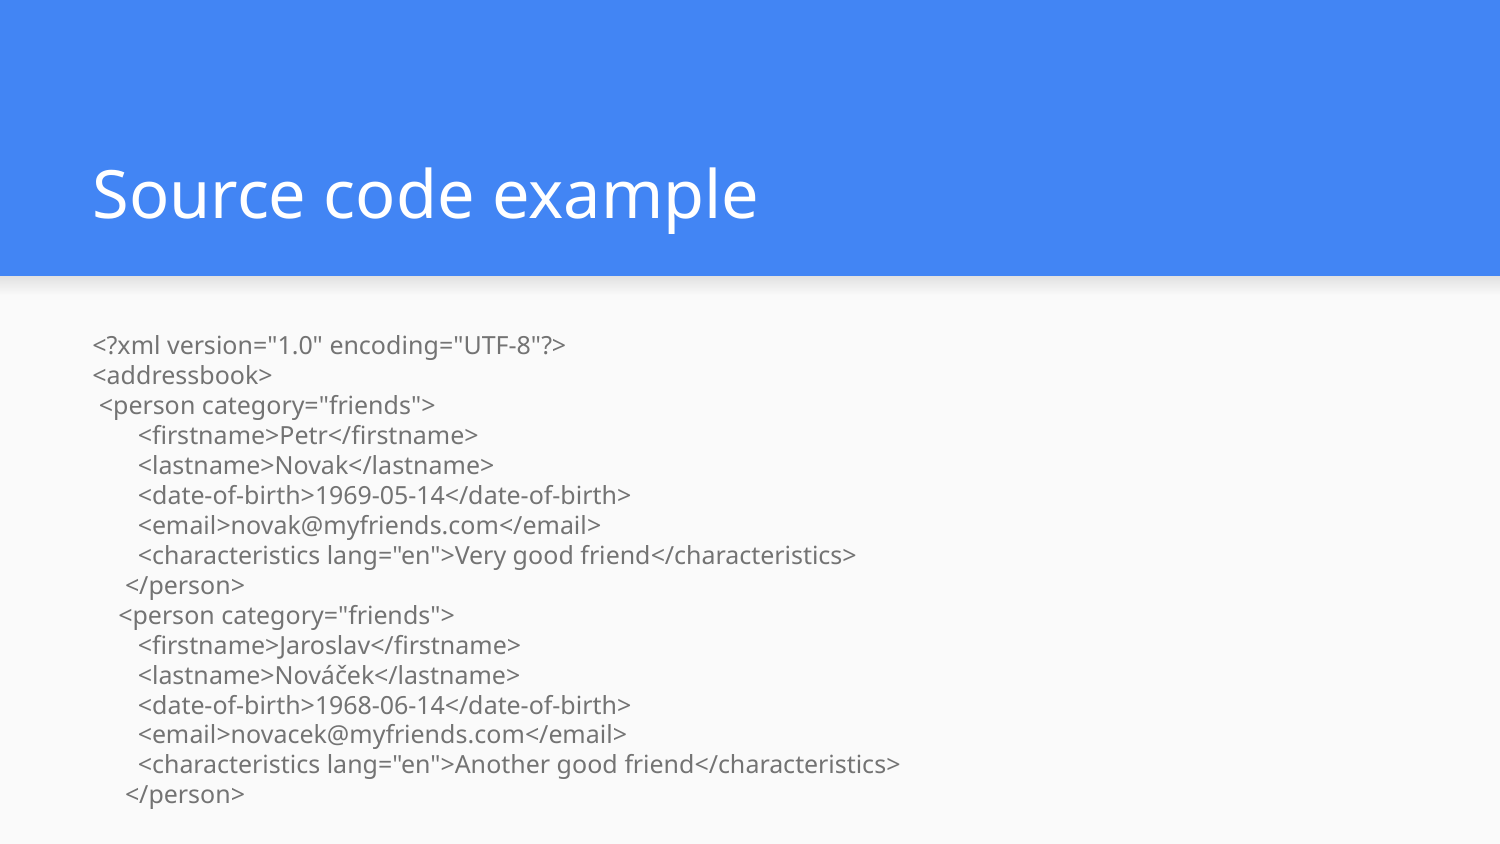

# Source code example
<?xml version="1.0" encoding="UTF-8"?>
<addressbook>
 <person category="friends">
 <firstname>Petr</firstname>
 <lastname>Novak</lastname>
 <date-of-birth>1969-05-14</date-of-birth>
 <email>novak@myfriends.com</email>
 <characteristics lang="en">Very good friend</characteristics>
 </person>
 <person category="friends">
 <firstname>Jaroslav</firstname>
 <lastname>Nováček</lastname>
 <date-of-birth>1968-06-14</date-of-birth>
 <email>novacek@myfriends.com</email>
 <characteristics lang="en">Another good friend</characteristics>
 </person>